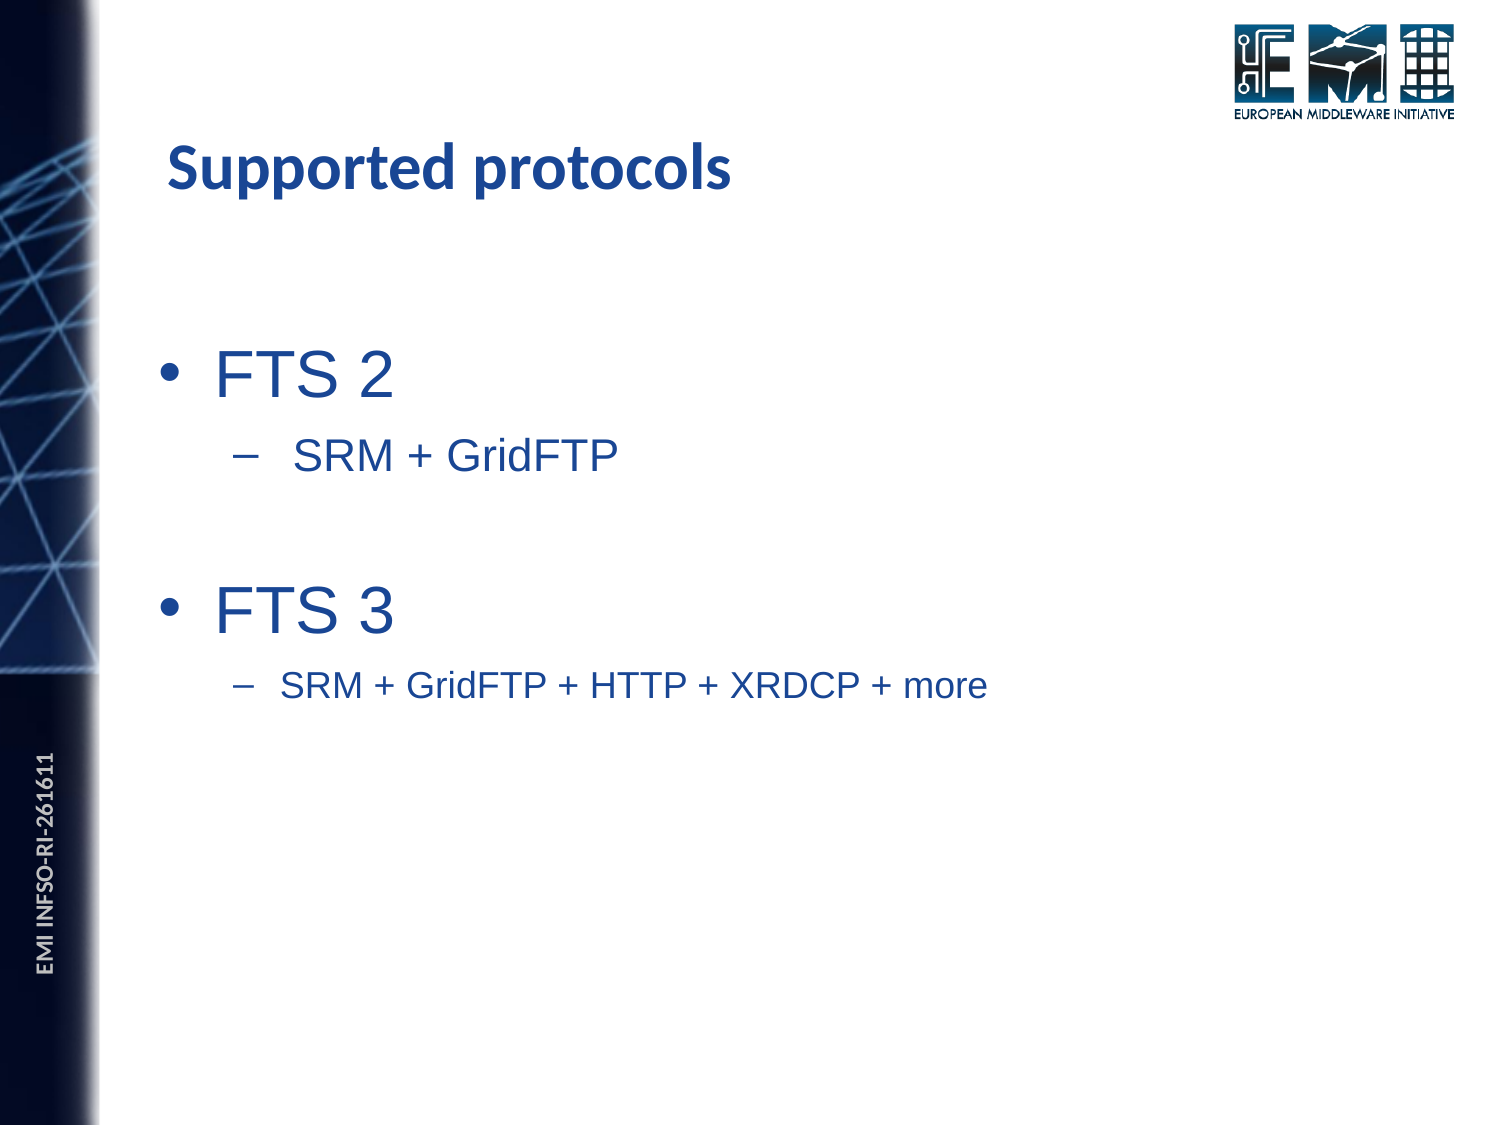

Supported protocols
# FTS 2
 SRM + GridFTP
FTS 3
SRM + GridFTP + HTTP + XRDCP + more